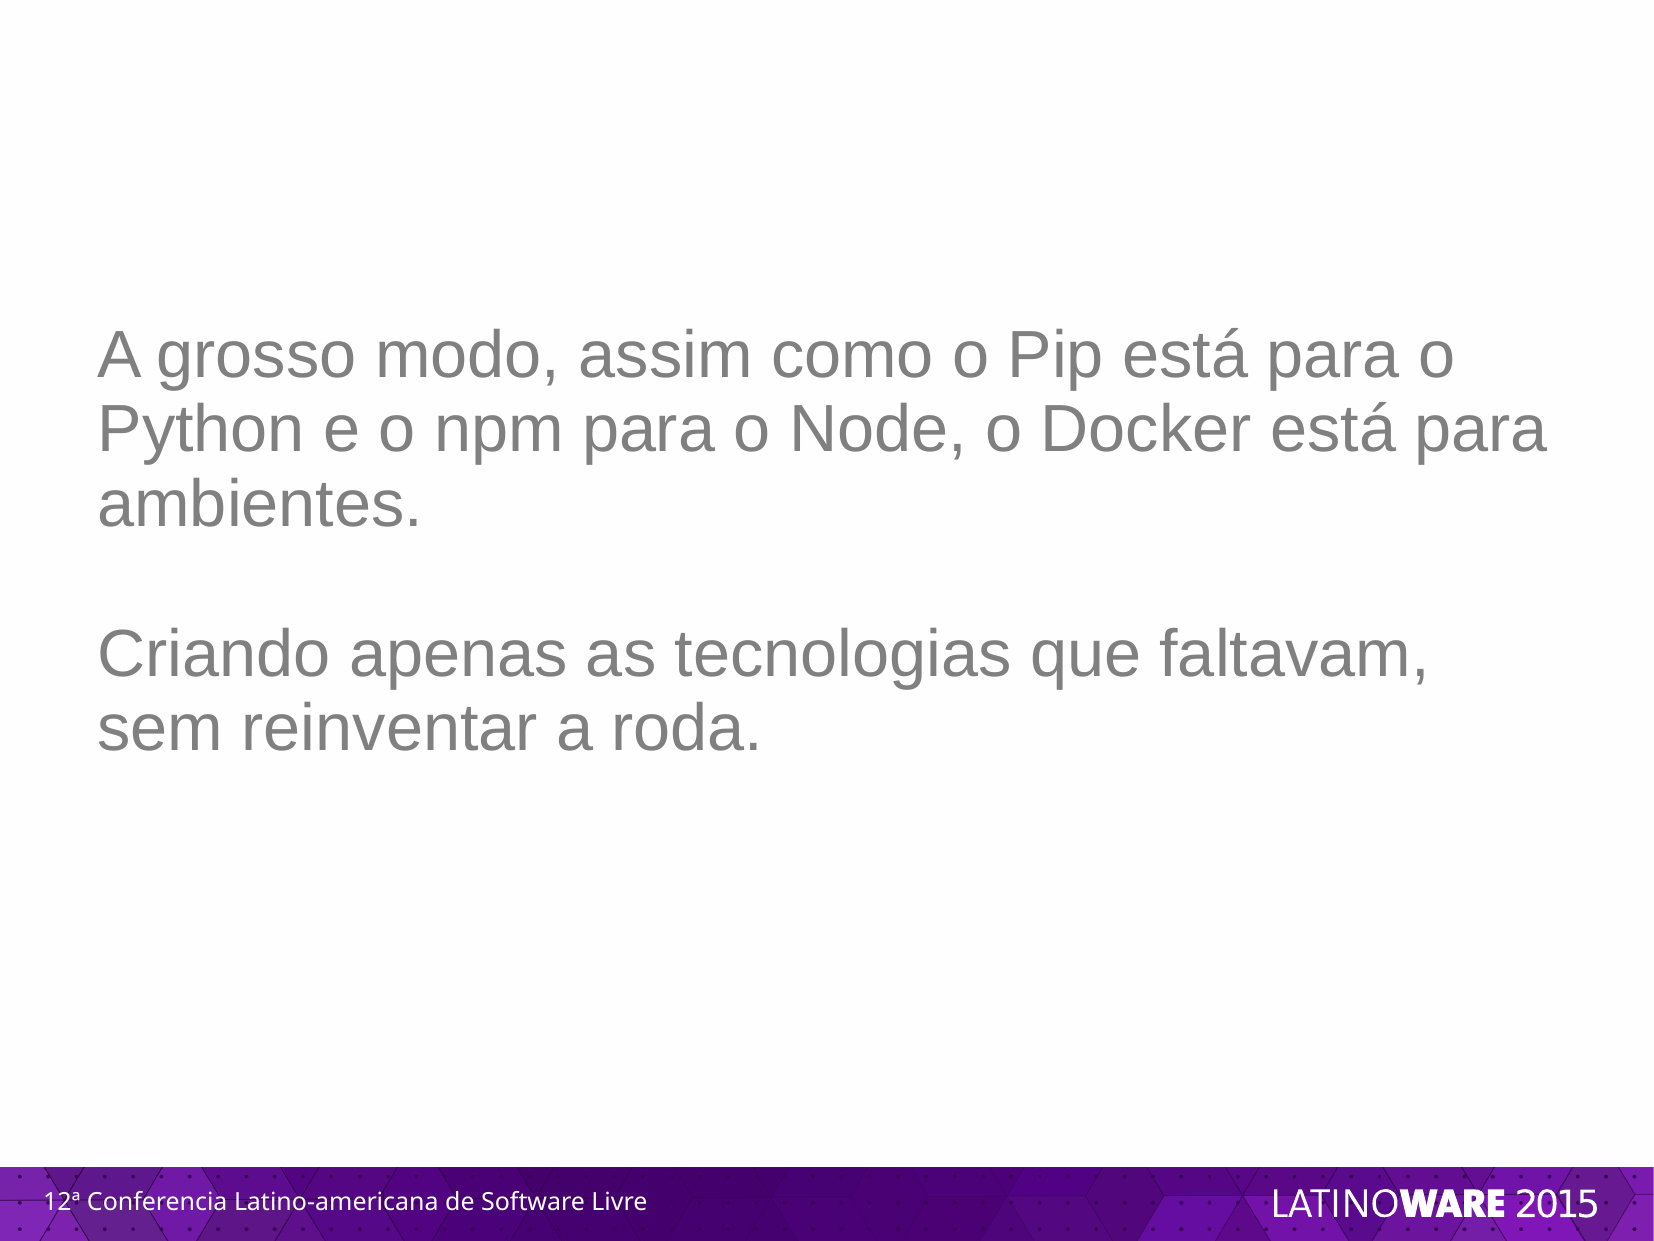

A grosso modo, assim como o Pip está para o Python e o npm para o Node, o Docker está para ambientes.
Criando apenas as tecnologias que faltavam, sem reinventar a roda.
12ª Conferencia Latino-americana de Software Livre